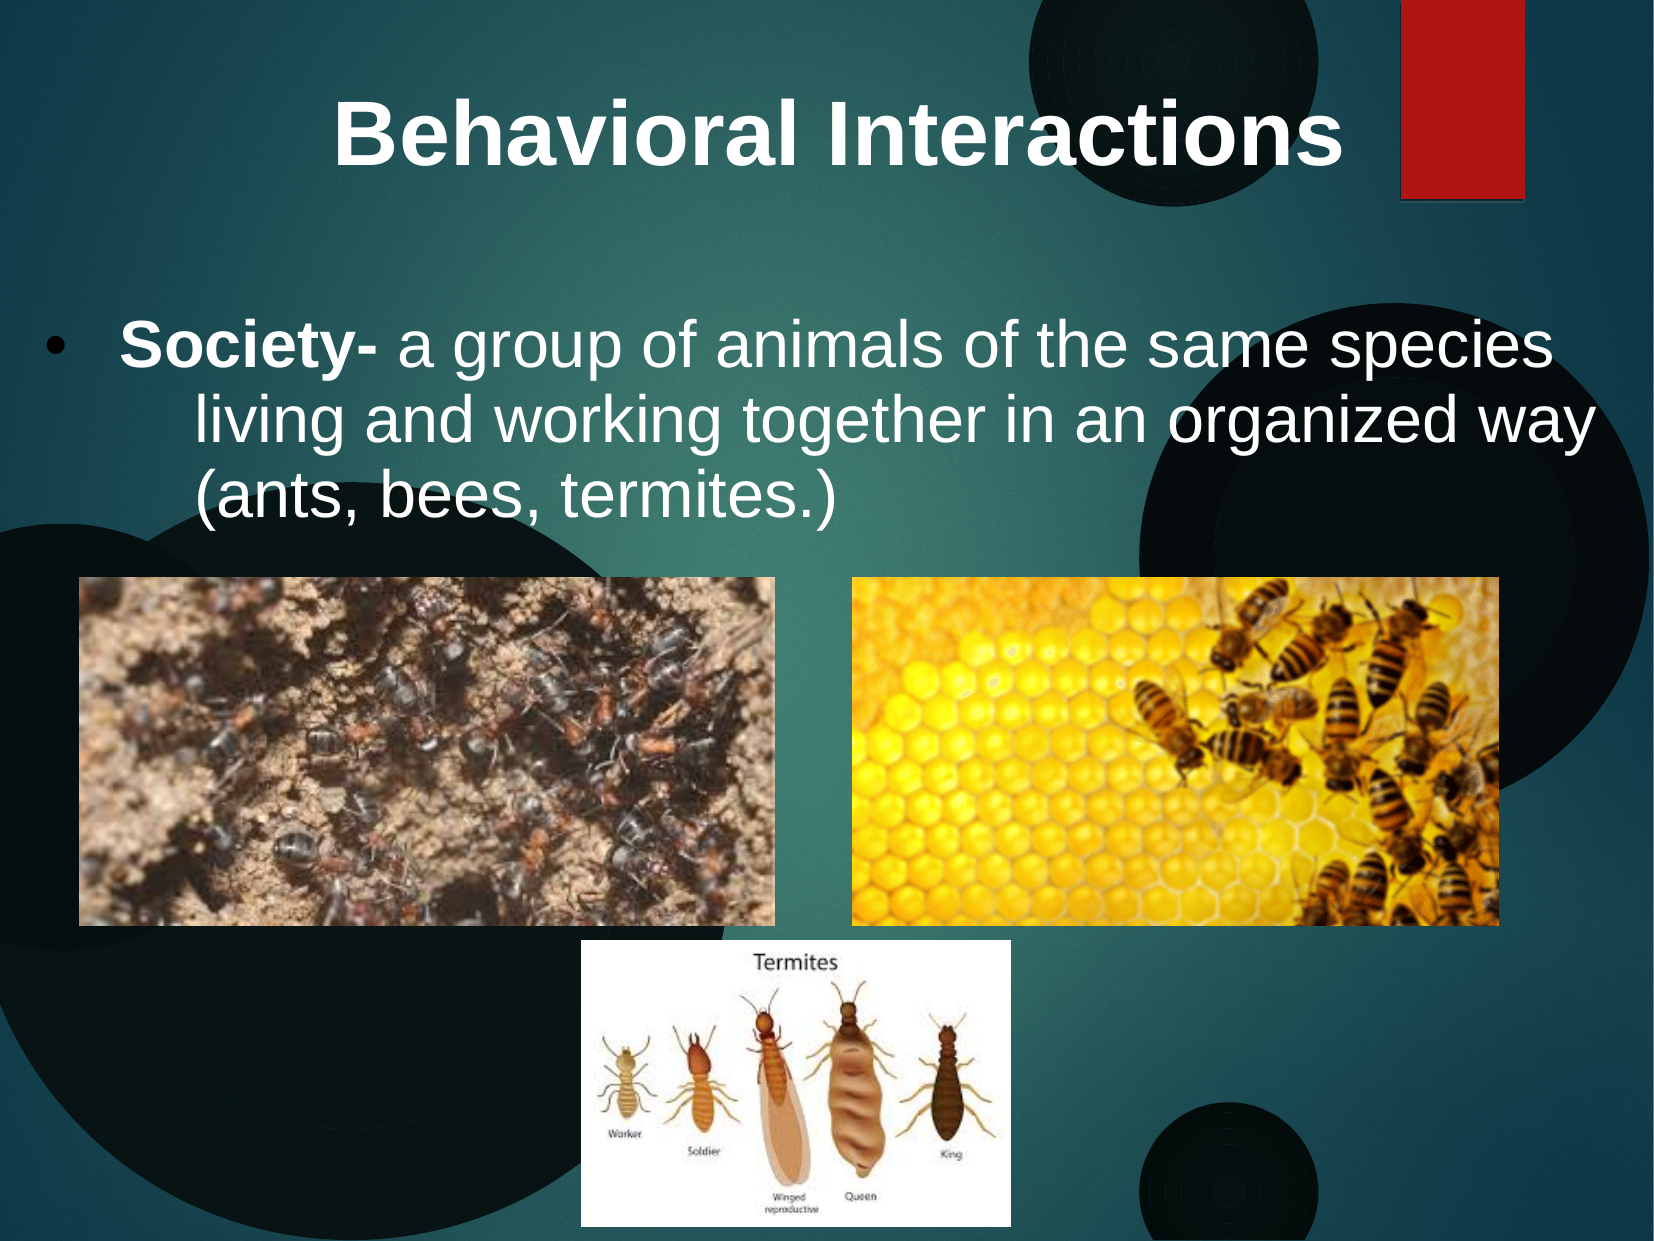

Behavioral Interactions
Society- a group of animals of the same species living and working together in an organized way (ants, bees, termites.)